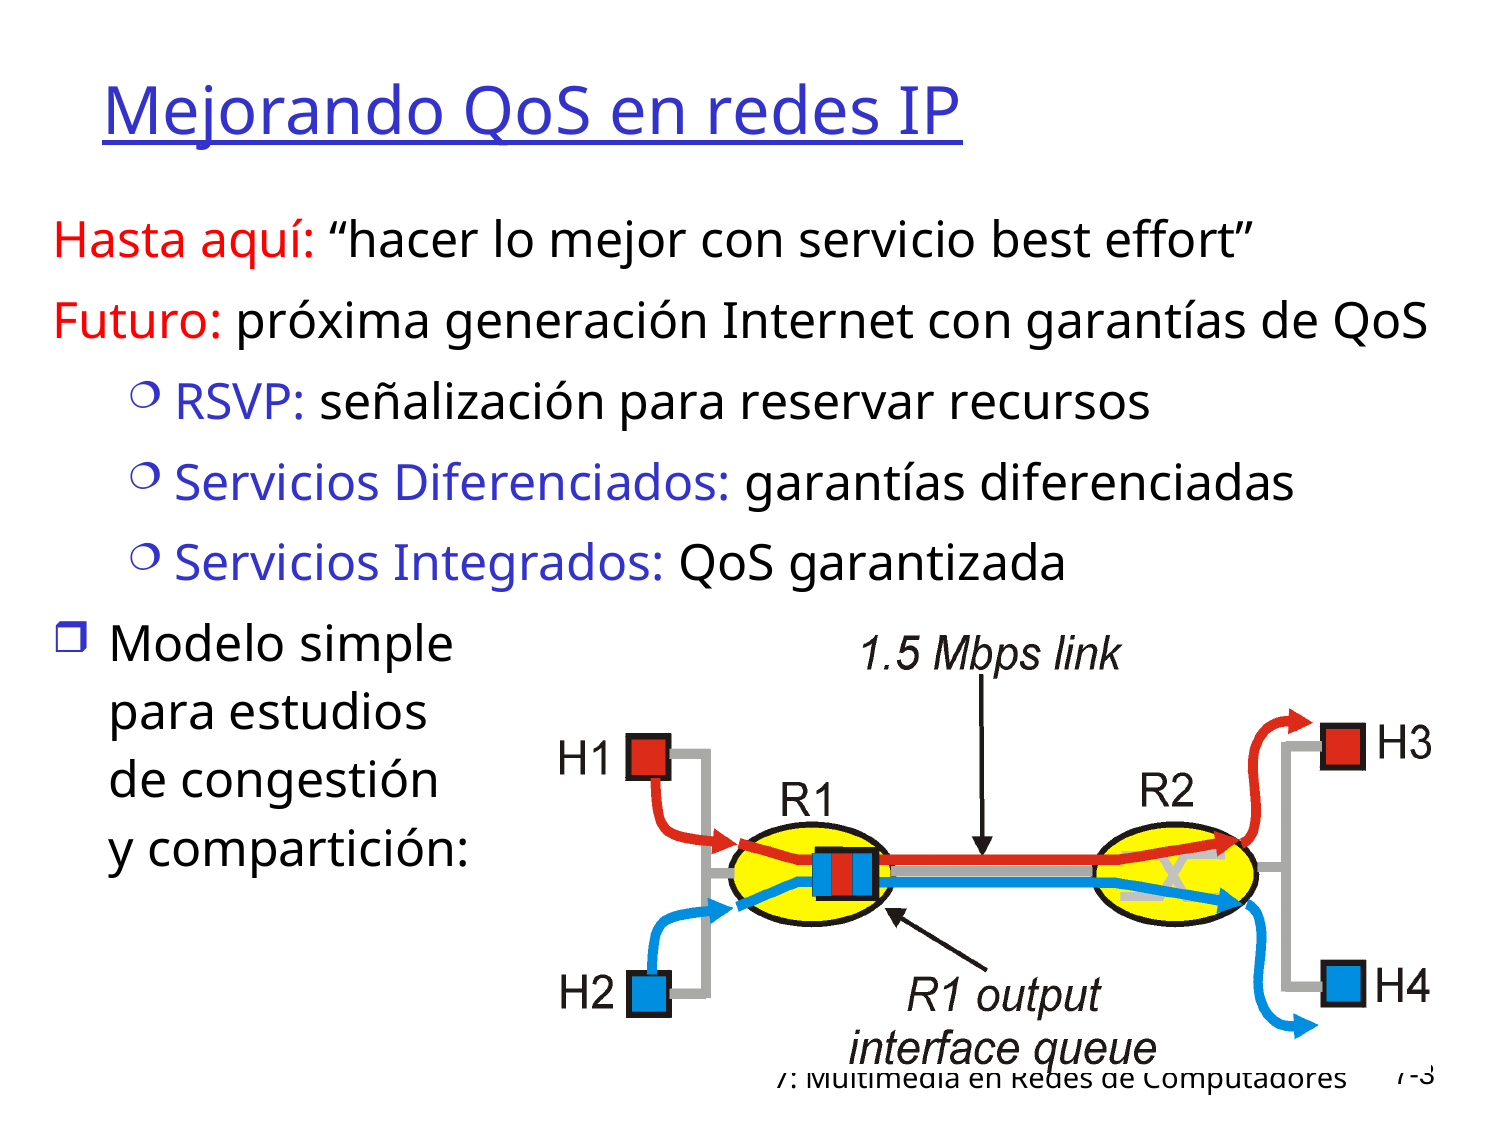

# Mejorando QoS en redes IP
Hasta aquí: “hacer lo mejor con servicio best effort”
Futuro: próxima generación Internet con garantías de QoS
RSVP: señalización para reservar recursos
Servicios Diferenciados: garantías diferenciadas
Servicios Integrados: QoS garantizada
Modelo simple
para estudios
de congestión
y compartición:
3